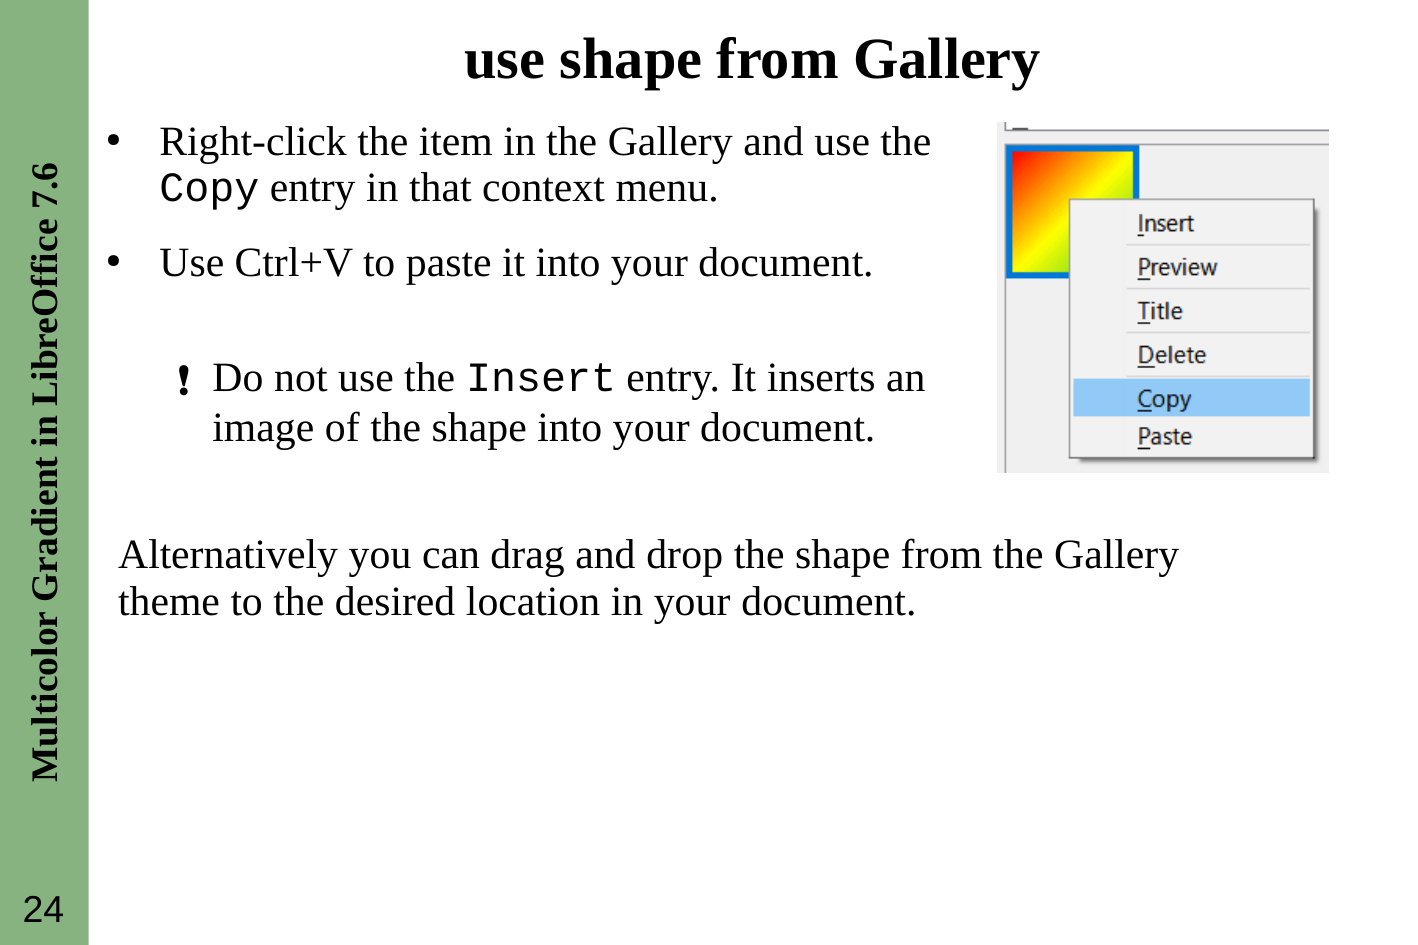

# use shape from Gallery
Right-click the item in the Gallery and use the Copy entry in that context menu.
Use Ctrl+V to paste it into your document.
Do not use the Insert entry. It inserts an image of the shape into your document.
Alternatively you can drag and drop the shape from the Gallery theme to the desired location in your document.